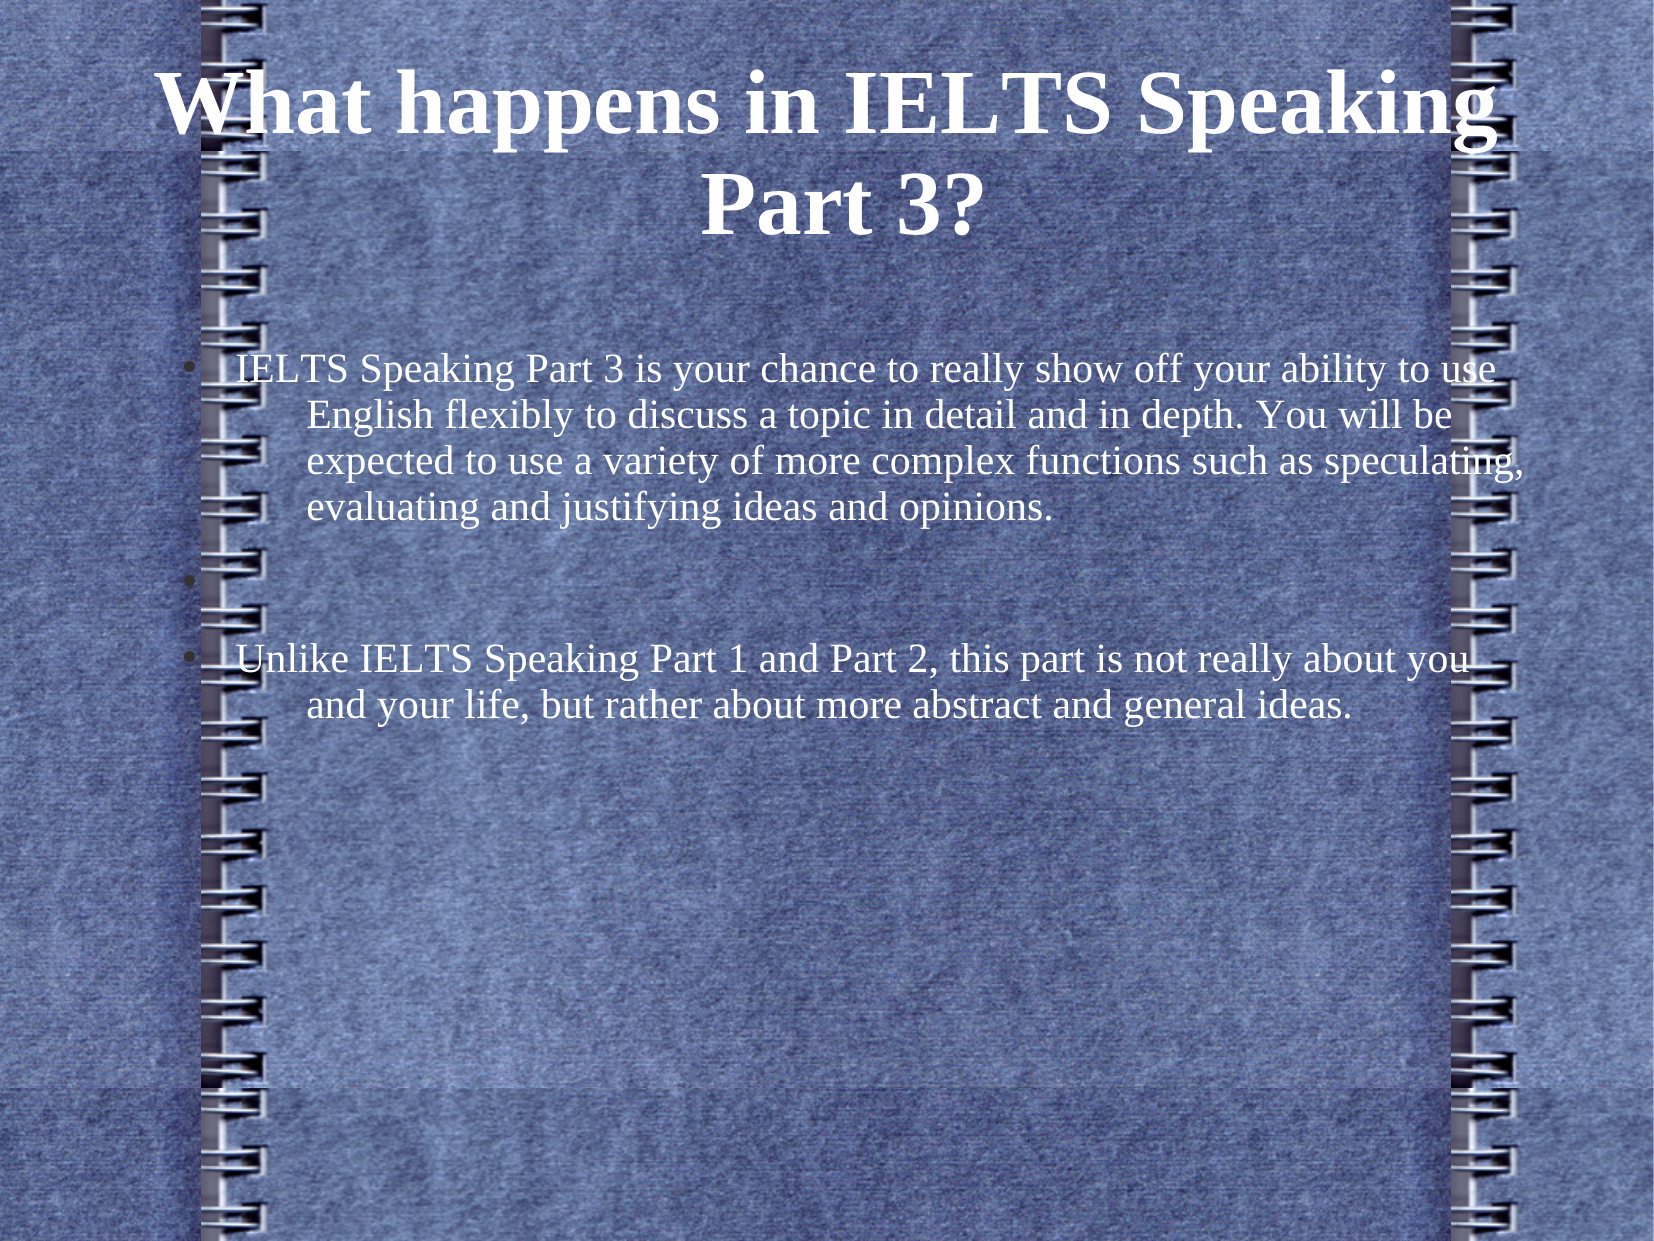

# What happens in IELTS Speaking Part 3?
IELTS Speaking Part 3 is your chance to really show off your ability to use English flexibly to discuss a topic in detail and in depth. You will be expected to use a variety of more complex functions such as speculating, evaluating and justifying ideas and opinions.
Unlike IELTS Speaking Part 1 and Part 2, this part is not really about you and your life, but rather about more abstract and general ideas.